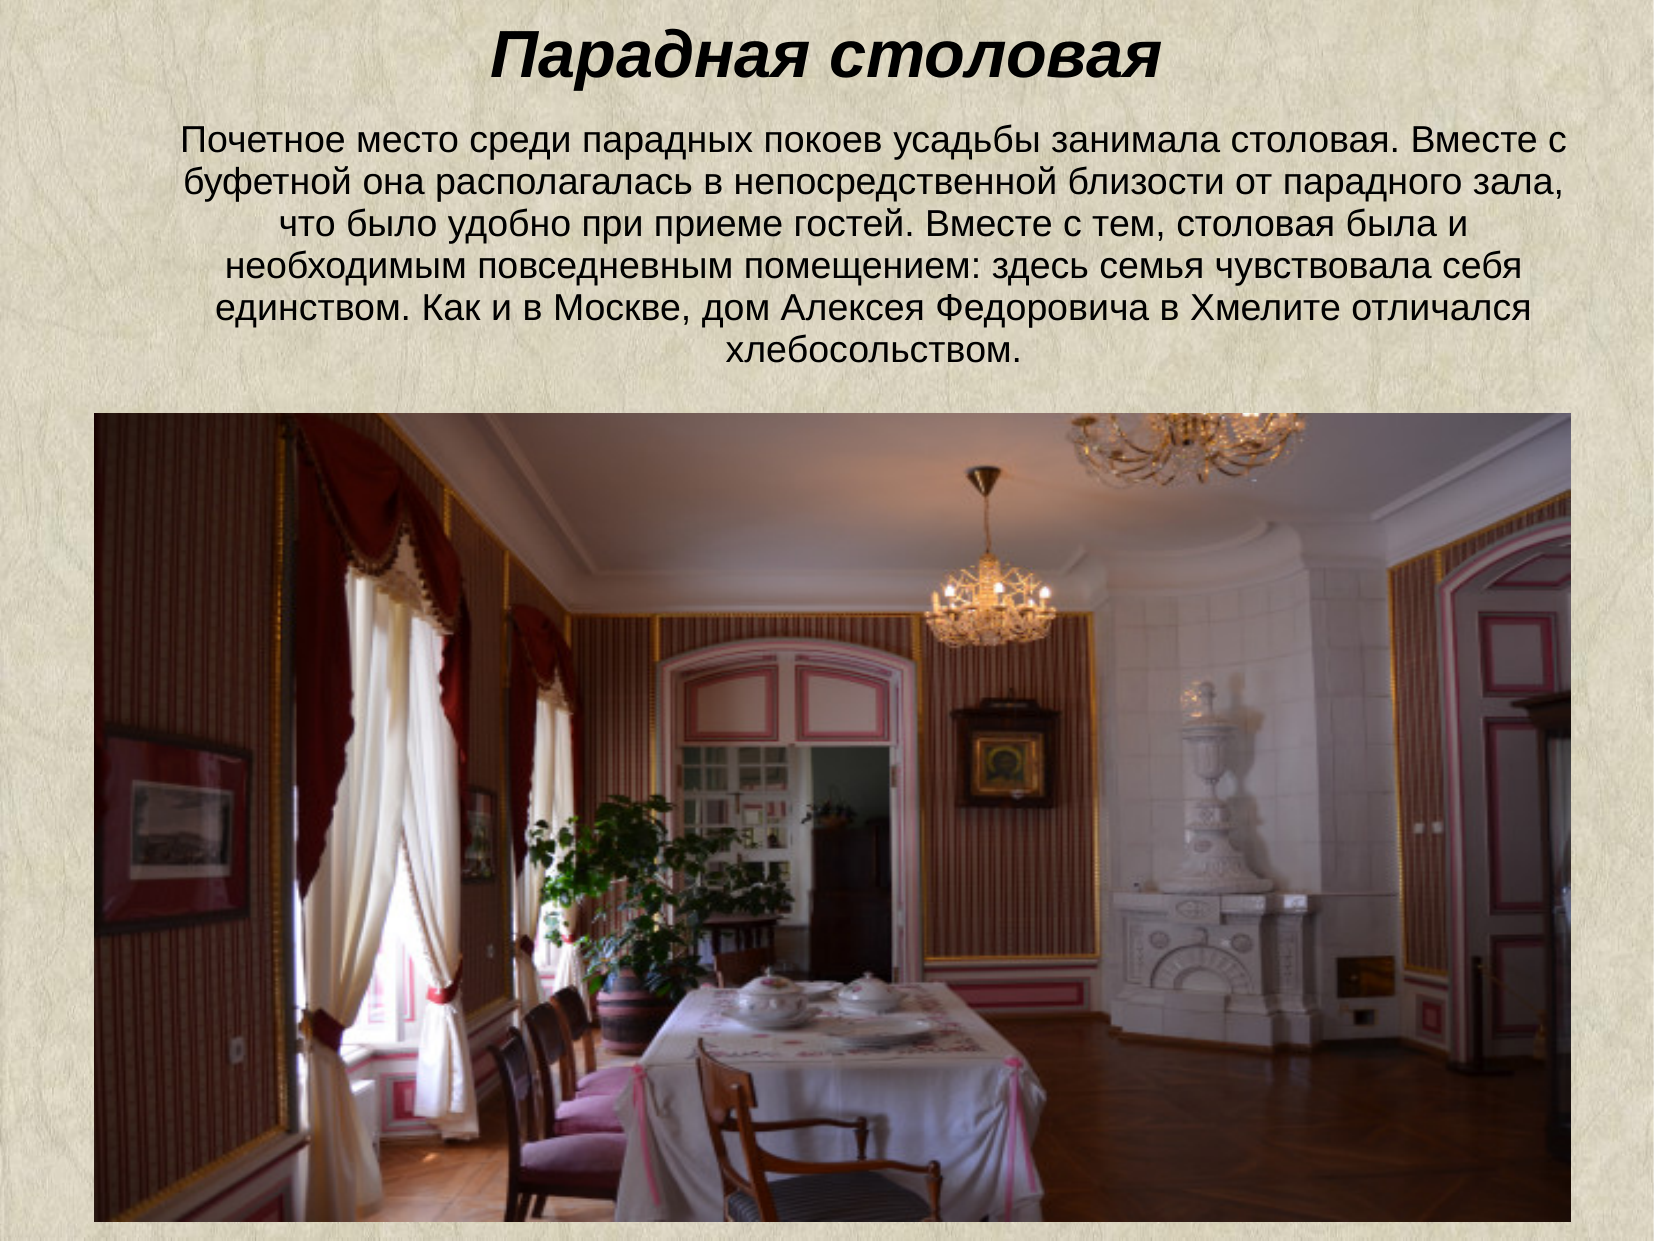

# Парадная столовая
Почетное место среди парадных покоев усадьбы занимала столовая. Вместе с буфетной она располагалась в непосредственной близости от парадного зала, что было удобно при приеме гостей. Вместе с тем, столовая была и необходимым повседневным помещением: здесь семья чувствовала себя единством. Как и в Москве, дом Алексея Федоровича в Хмелите отличался хлебосольством.